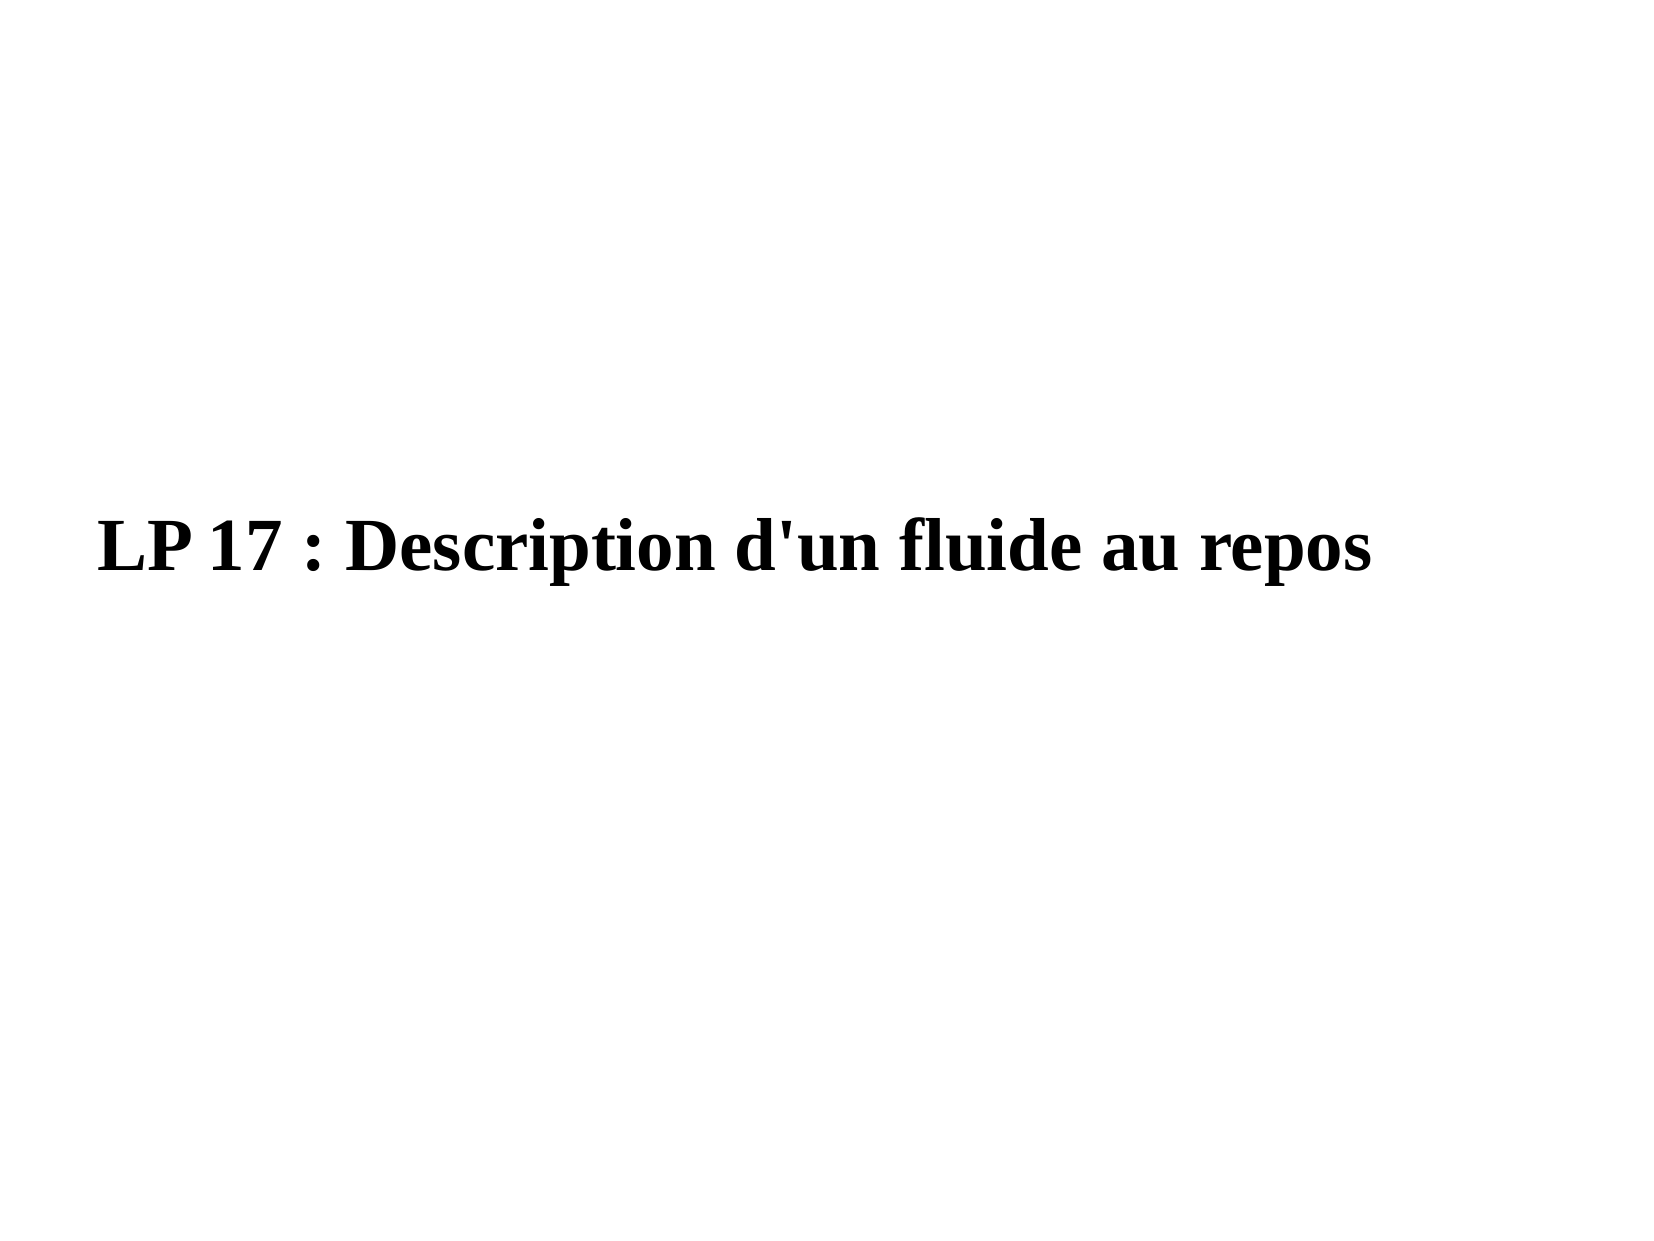

LP 17 : Description d'un fluide au repos